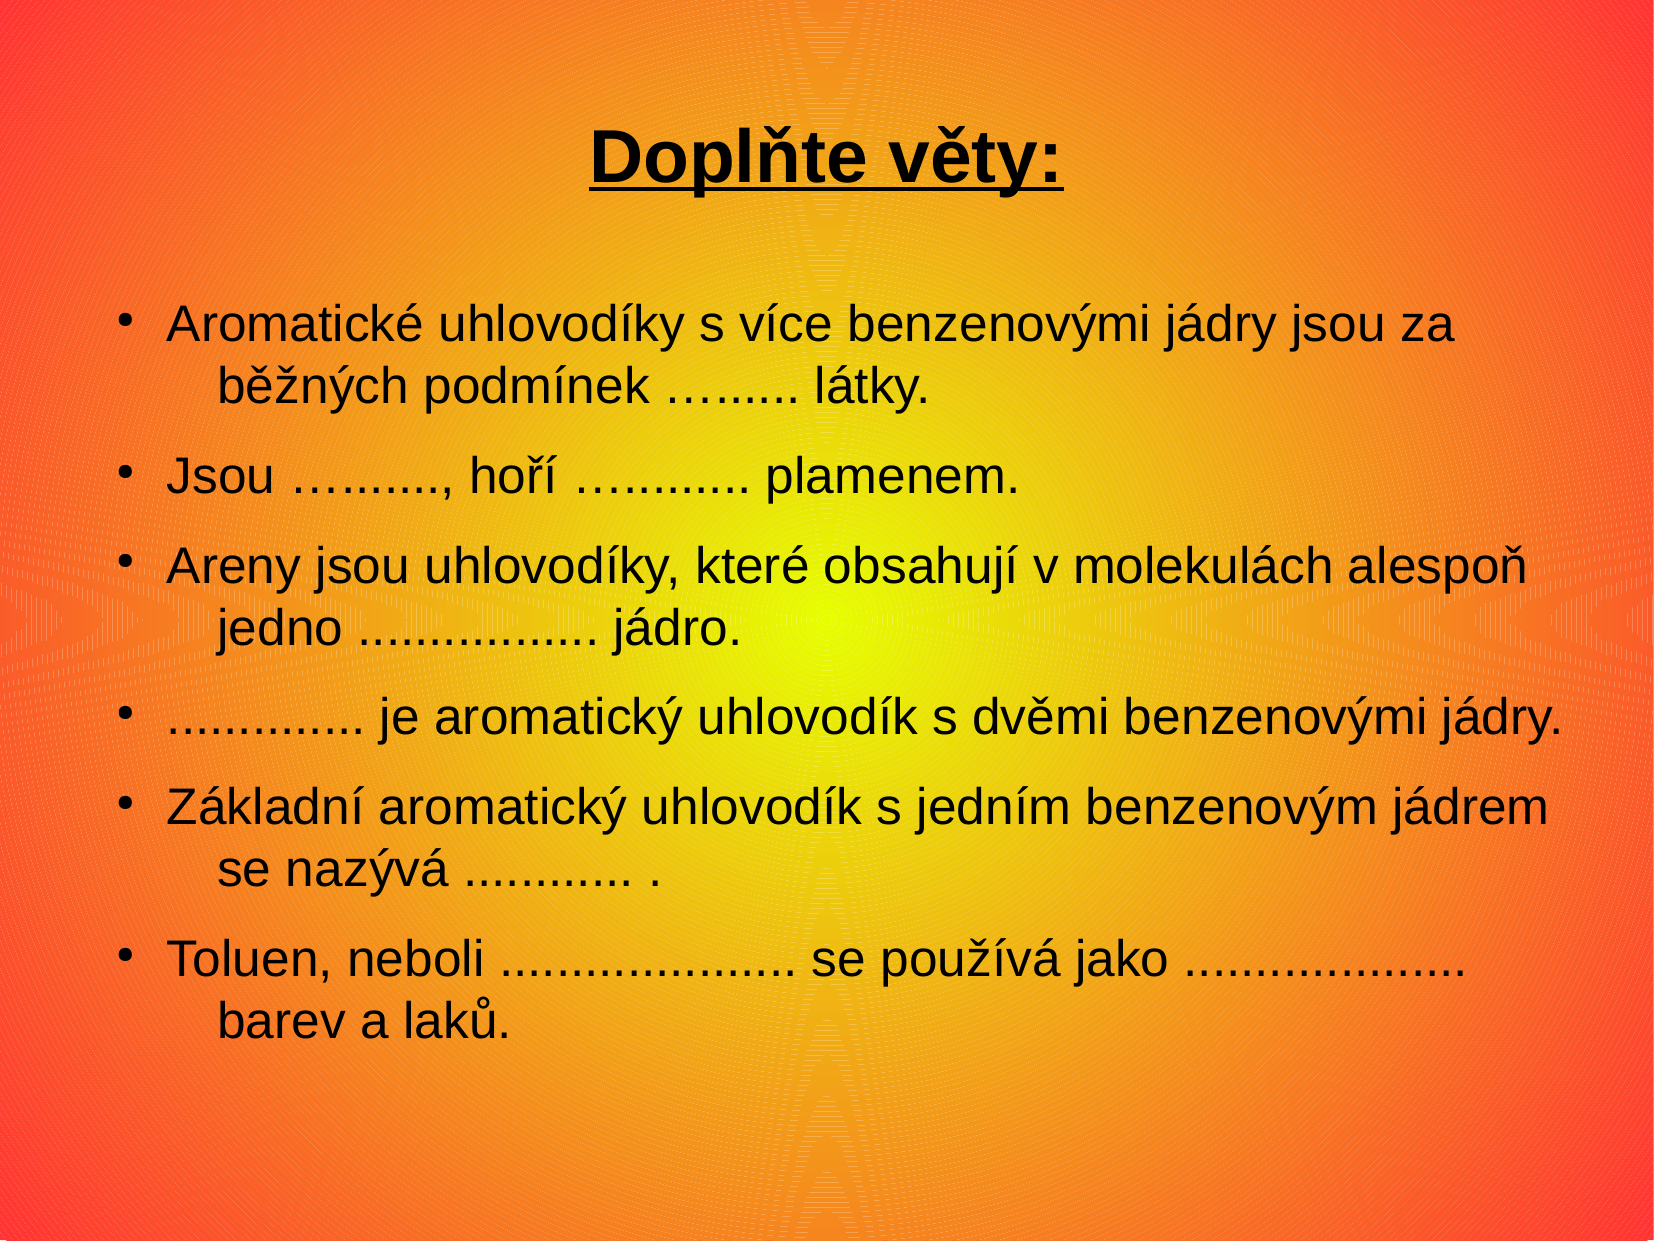

# Doplňte věty:
Aromatické uhlovodíky s více benzenovými jádry jsou za běžných podmínek …...... látky.
Jsou …......., hoří …......... plamenem.
Areny jsou uhlovodíky, které obsahují v molekulách alespoň jedno ................. jádro.
.............. je aromatický uhlovodík s dvěmi benzenovými jádry.
Základní aromatický uhlovodík s jedním benzenovým jádrem se nazývá ............ .
Toluen, neboli ..................... se používá jako .................... barev a laků.